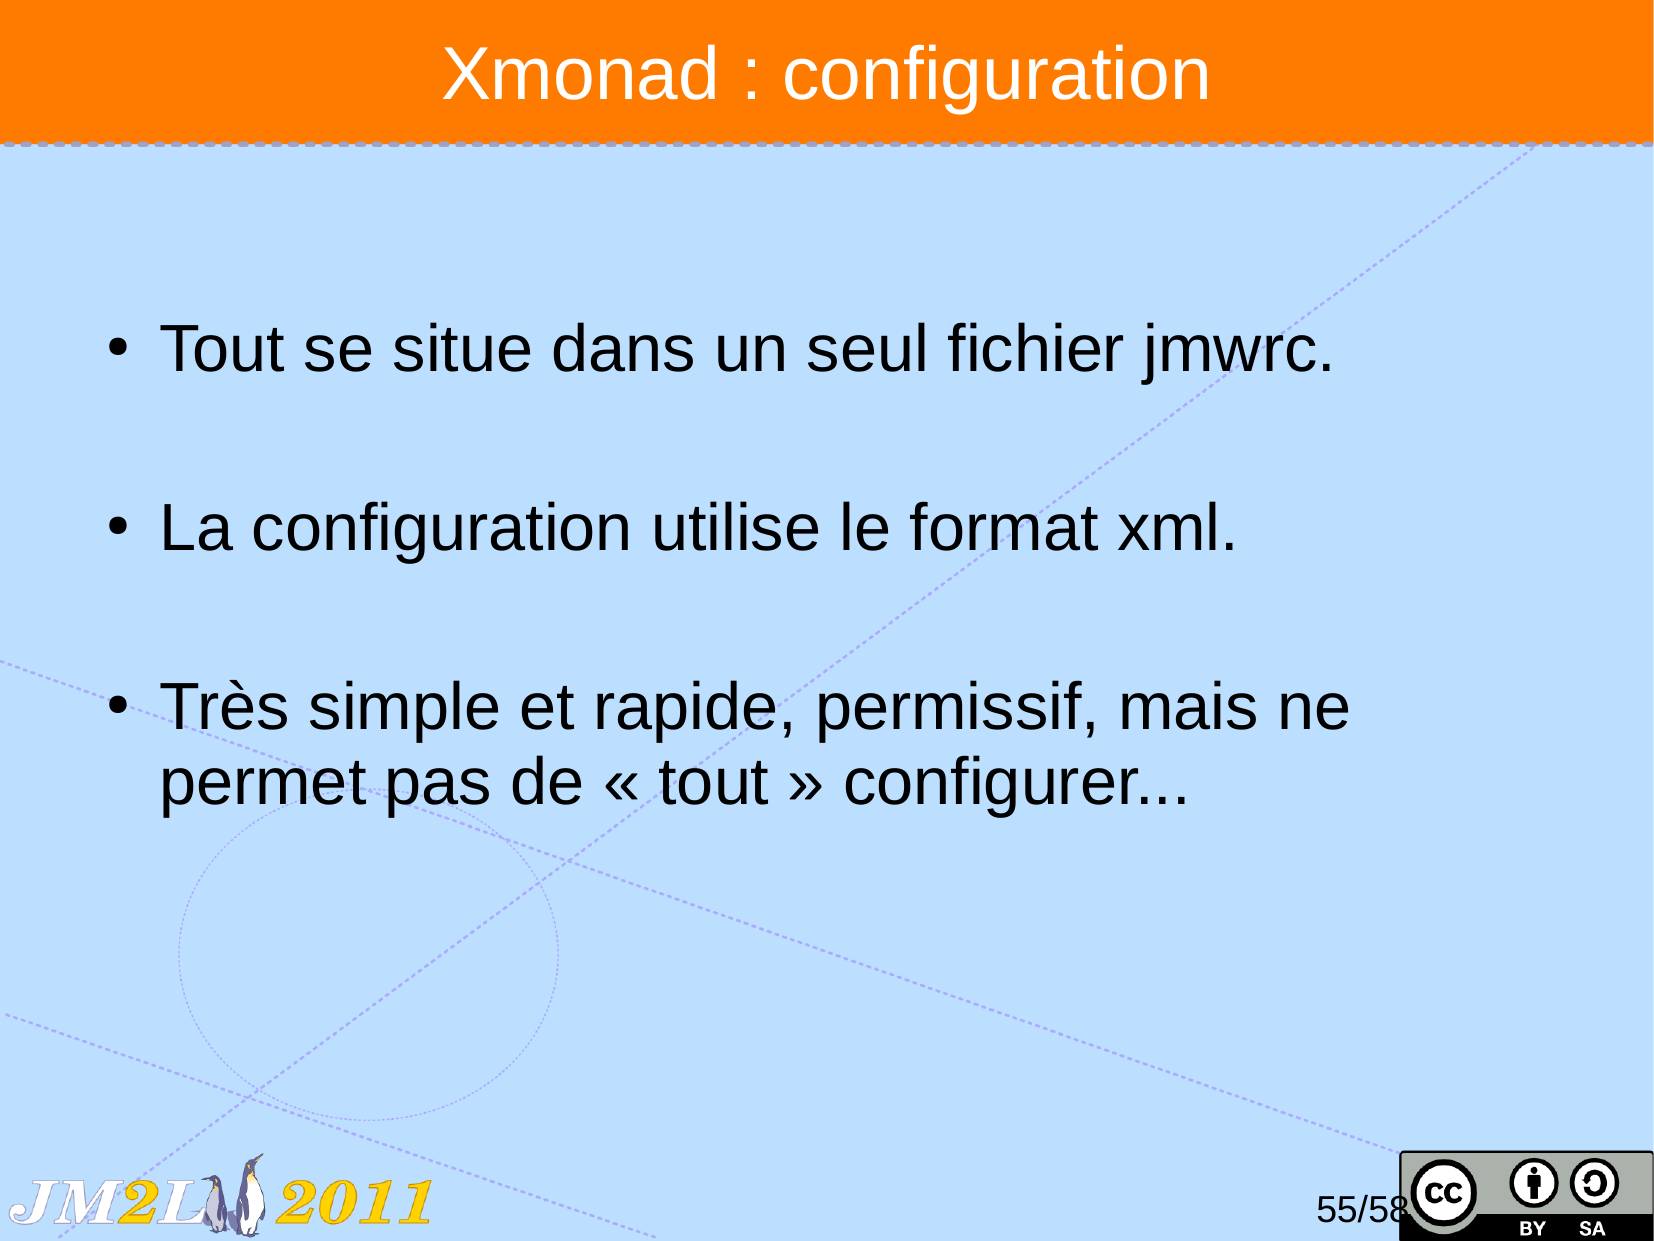

# Xmonad : configuration
Tout se situe dans un seul fichier jmwrc.
La configuration utilise le format xml.
Très simple et rapide, permissif, mais ne permet pas de « tout » configurer...